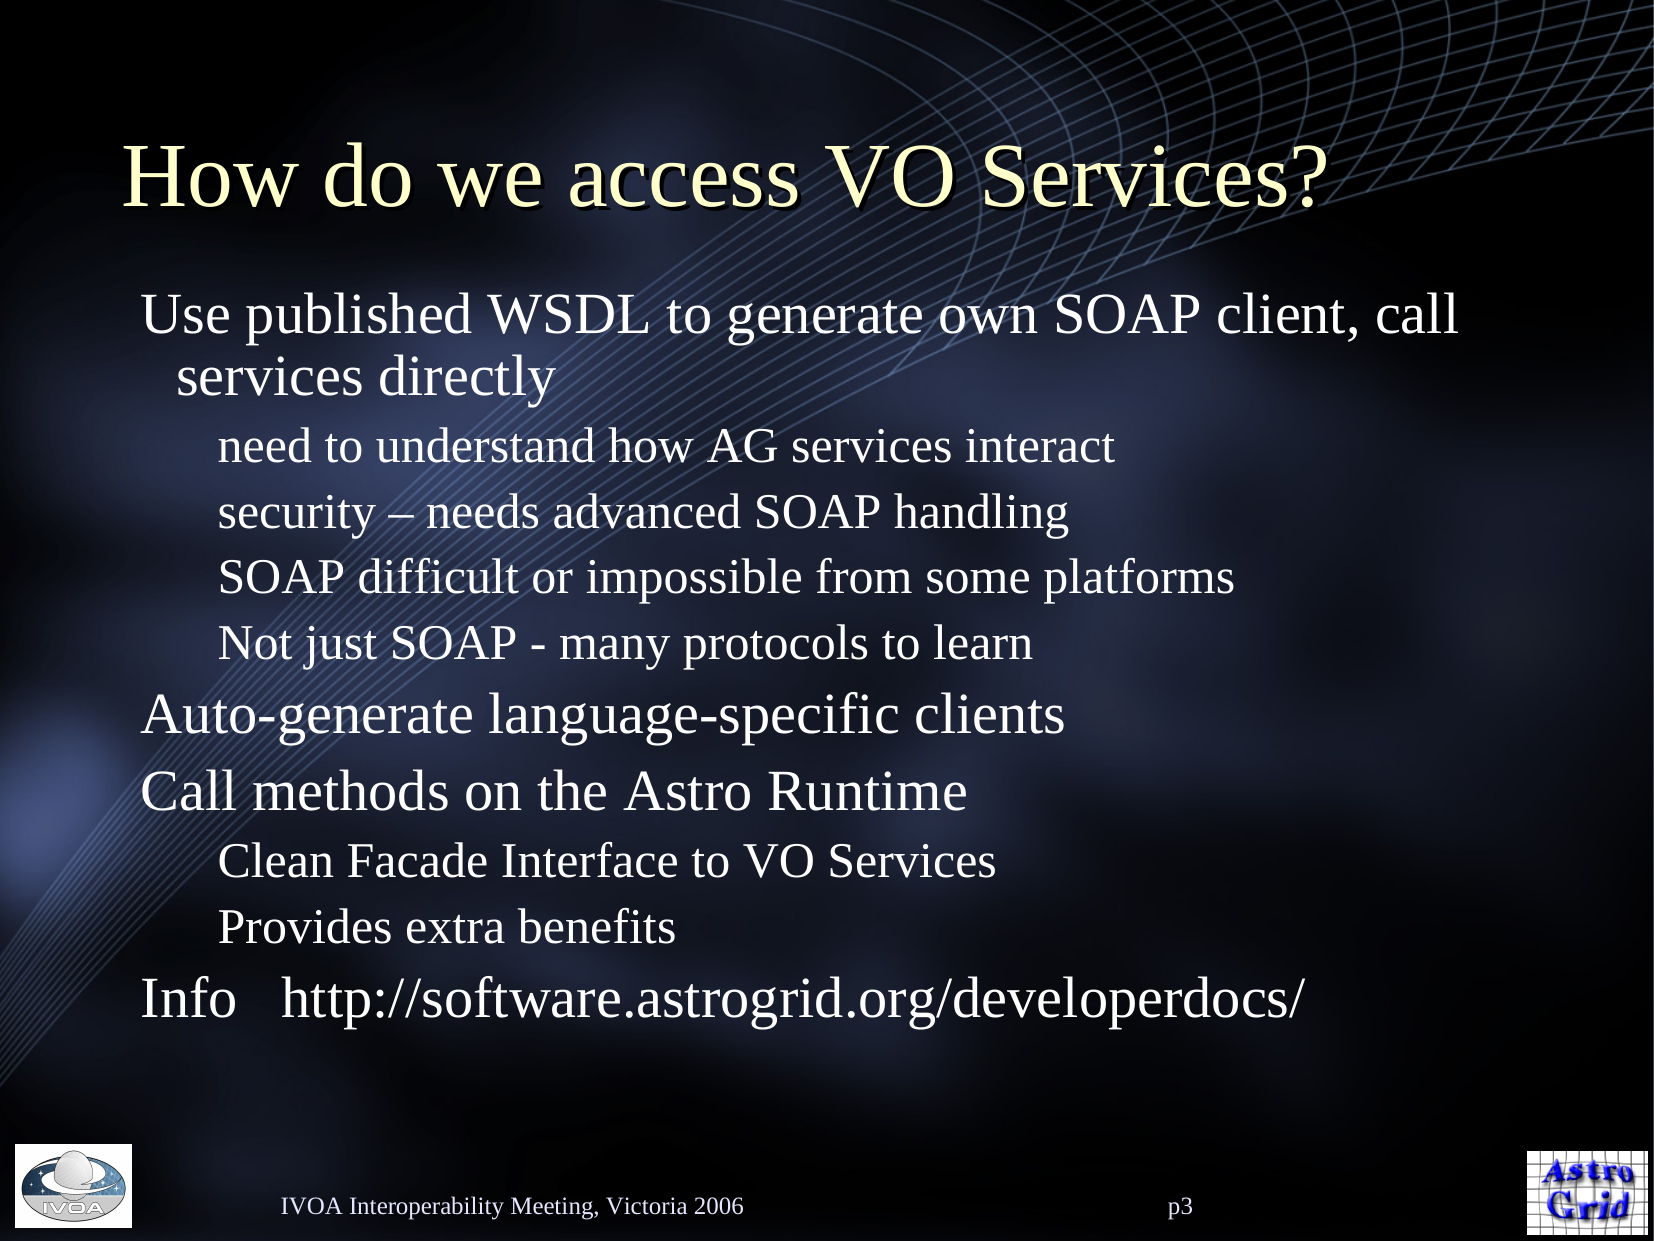

# How do we access VO Services?
Use published WSDL to generate own SOAP client, call services directly
need to understand how AG services interact
security – needs advanced SOAP handling
SOAP difficult or impossible from some platforms
Not just SOAP - many protocols to learn
Auto-generate language-specific clients
Call methods on the Astro Runtime
Clean Facade Interface to VO Services
Provides extra benefits
Info http://software.astrogrid.org/developerdocs/